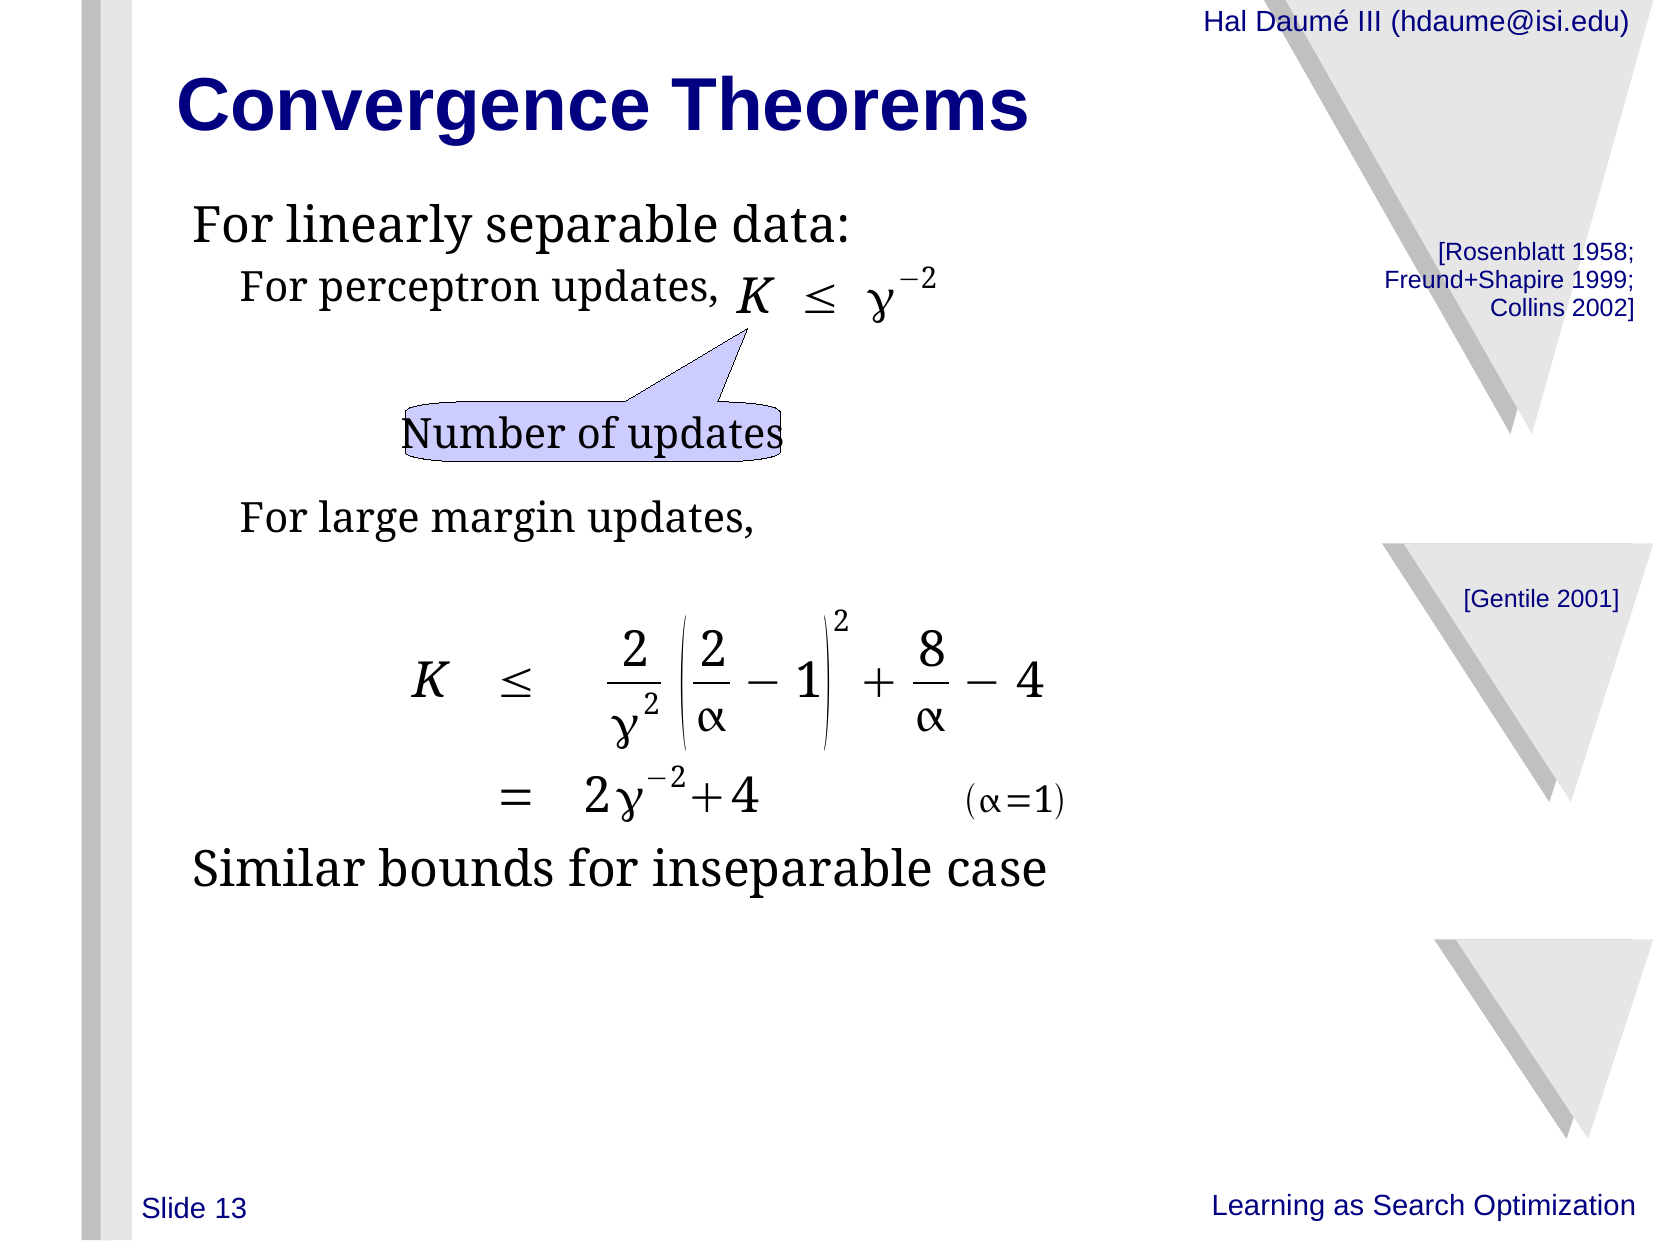

# Convergence Theorems
For linearly separable data:
For perceptron updates,
For large margin updates,
Similar bounds for inseparable case
[Rosenblatt 1958;
 Freund+Shapire 1999;
 Collins 2002]
Number of updates
[Gentile 2001]